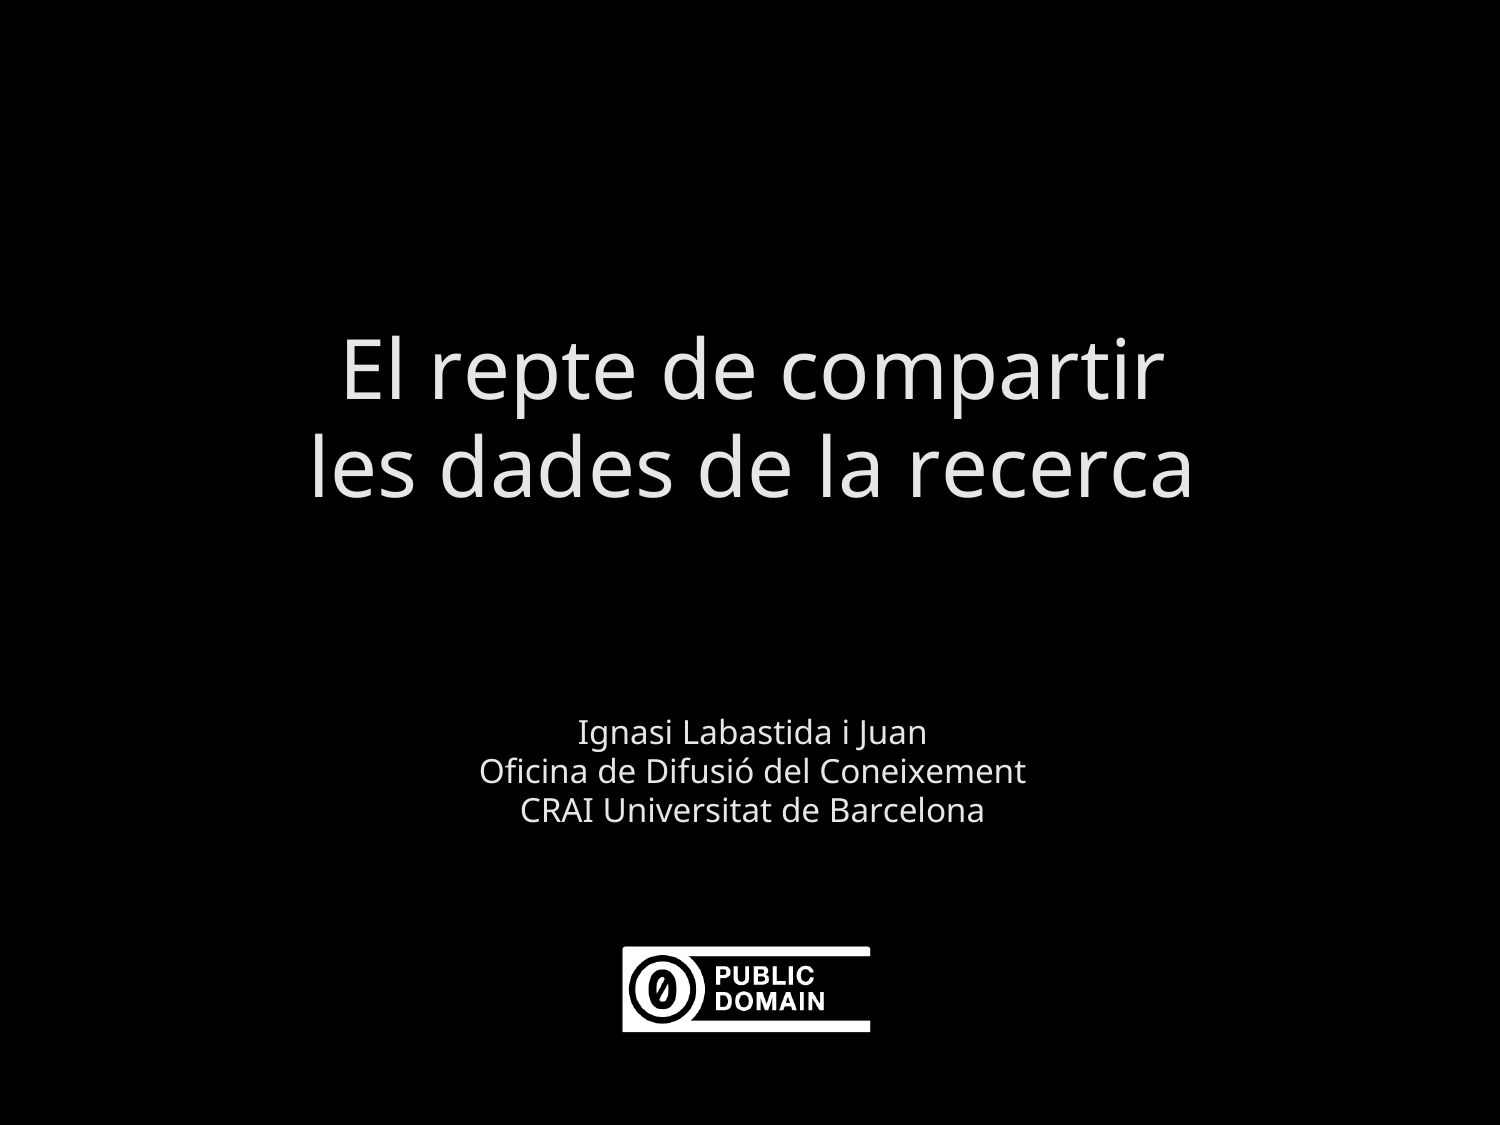

# El repte de compartir les dades de la recerca Ignasi Labastida i Juan Oficina de Difusió del Coneixement CRAI Universitat de Barcelona